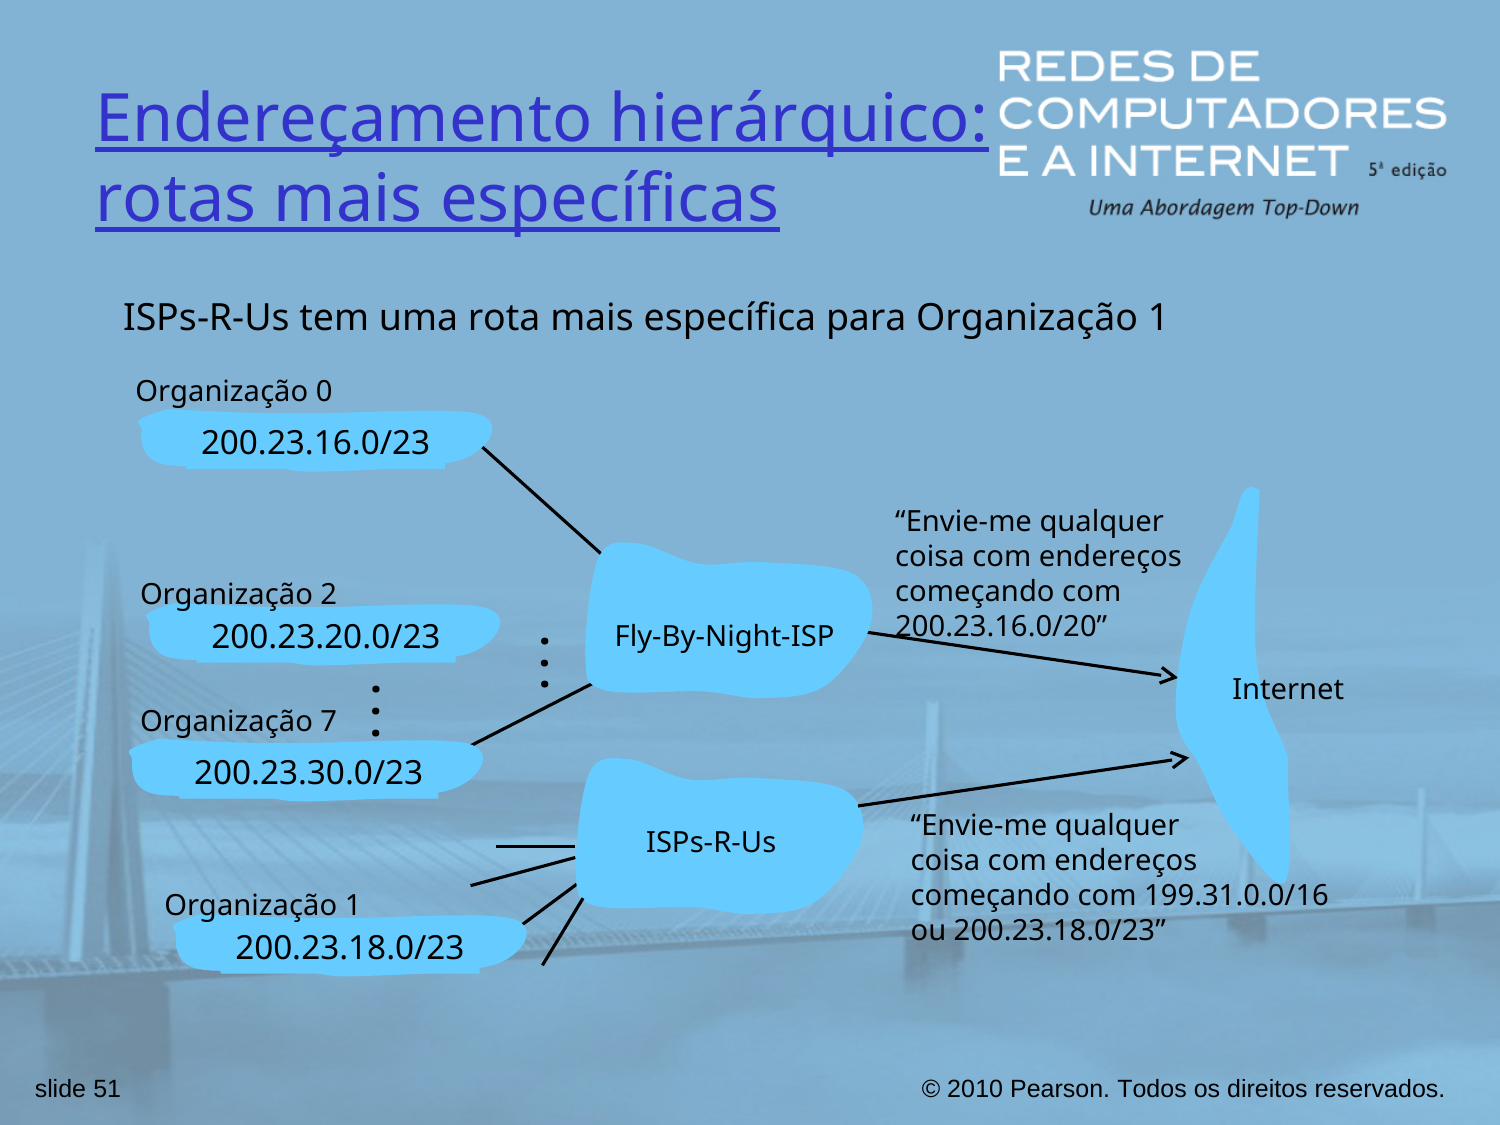

# Endereçamento hierárquico: rotas mais específicas
ISPs-R-Us tem uma rota mais específica para Organização 1
Organização 0
200.23.16.0/23
“Envie-me qualquer
coisa com endereços
começando com
200.23.16.0/20”
Organização 2
.
.
.
200.23.20.0/23
Fly-By-Night-ISP
.
.
.
Internet
Organização 7
200.23.30.0/23
“Envie-me qualquer
coisa com endereços
começando com 199.31.0.0/16
ou 200.23.18.0/23”
ISPs-R-Us
Organização 1
200.23.18.0/23